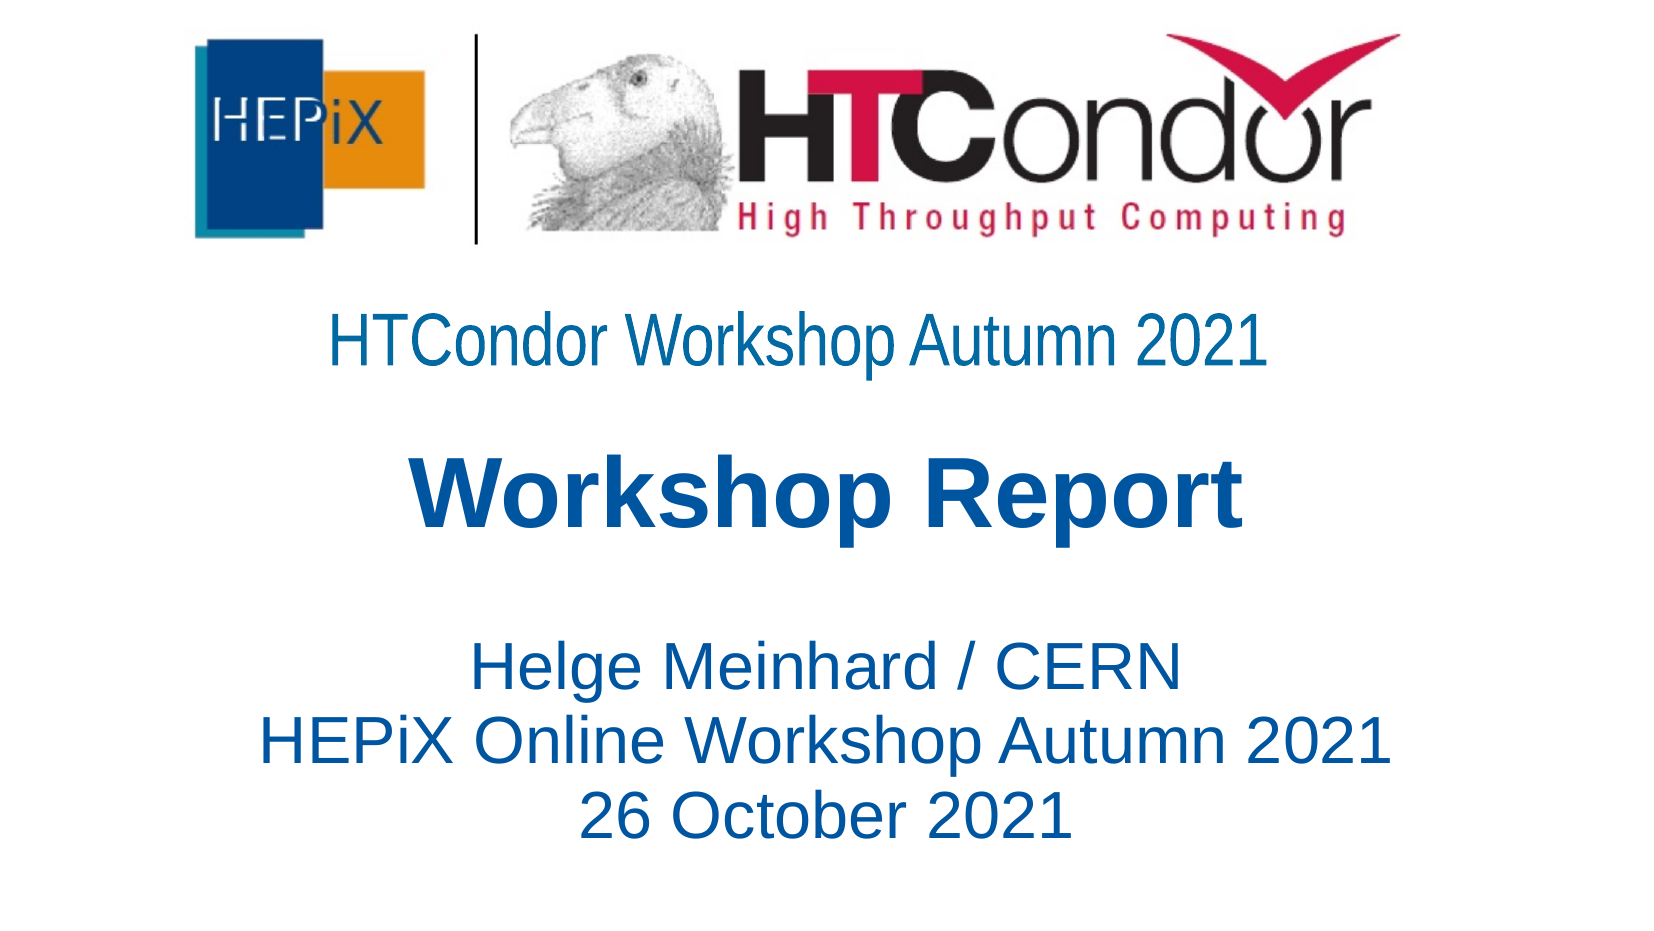

# Workshop Report
Helge Meinhard / CERN
HEPiX Online Workshop Autumn 2021
26 October 2021